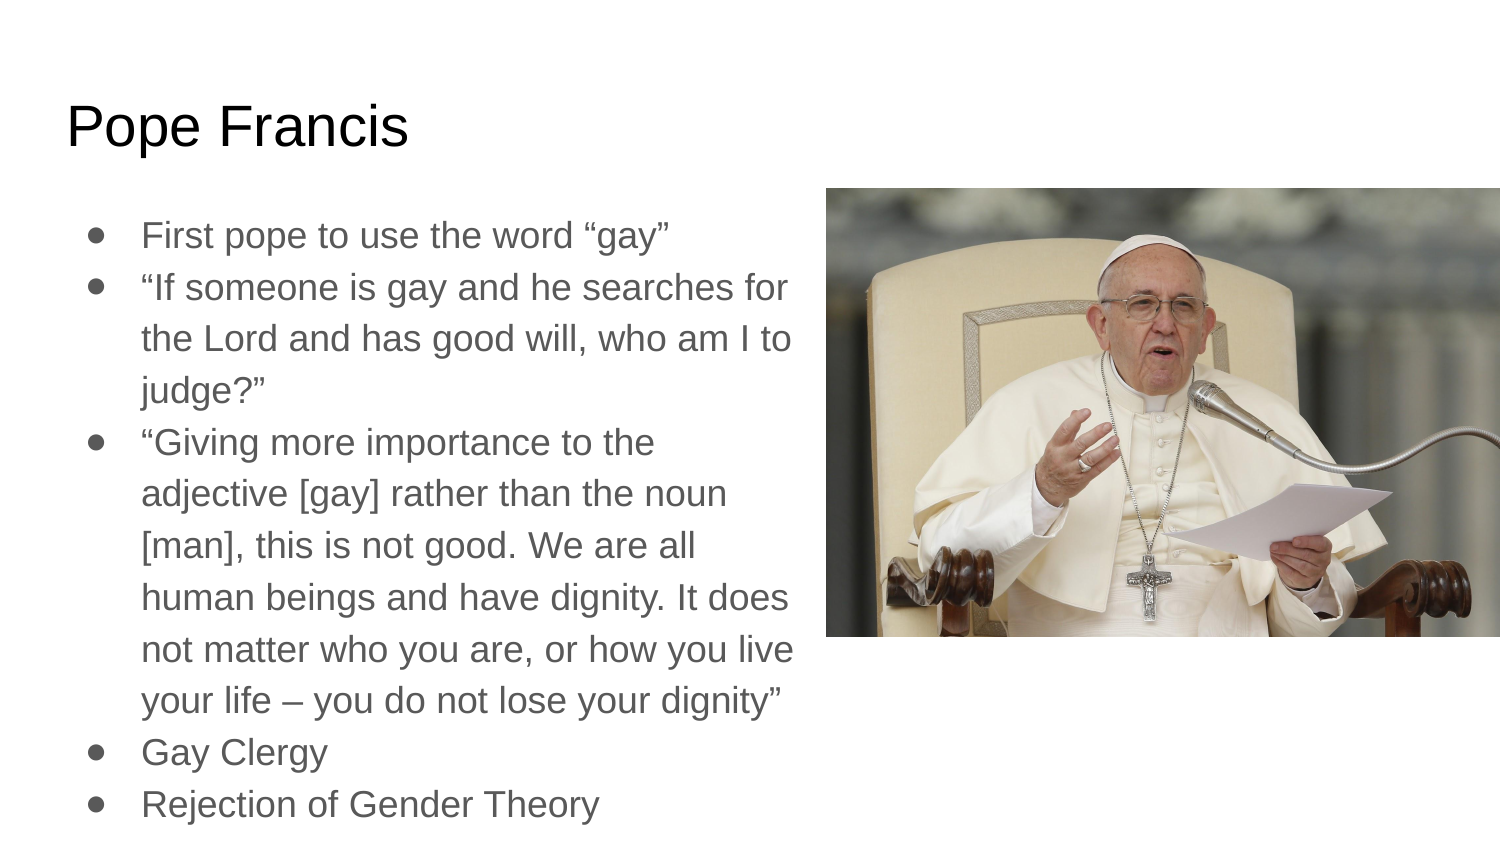

# Pope Francis
First pope to use the word “gay”
“If someone is gay and he searches for the Lord and has good will, who am I to judge?”
“Giving more importance to the adjective [gay] rather than the noun [man], this is not good. We are all human beings and have dignity. It does not matter who you are, or how you live your life – you do not lose your dignity”
Gay Clergy
Rejection of Gender Theory